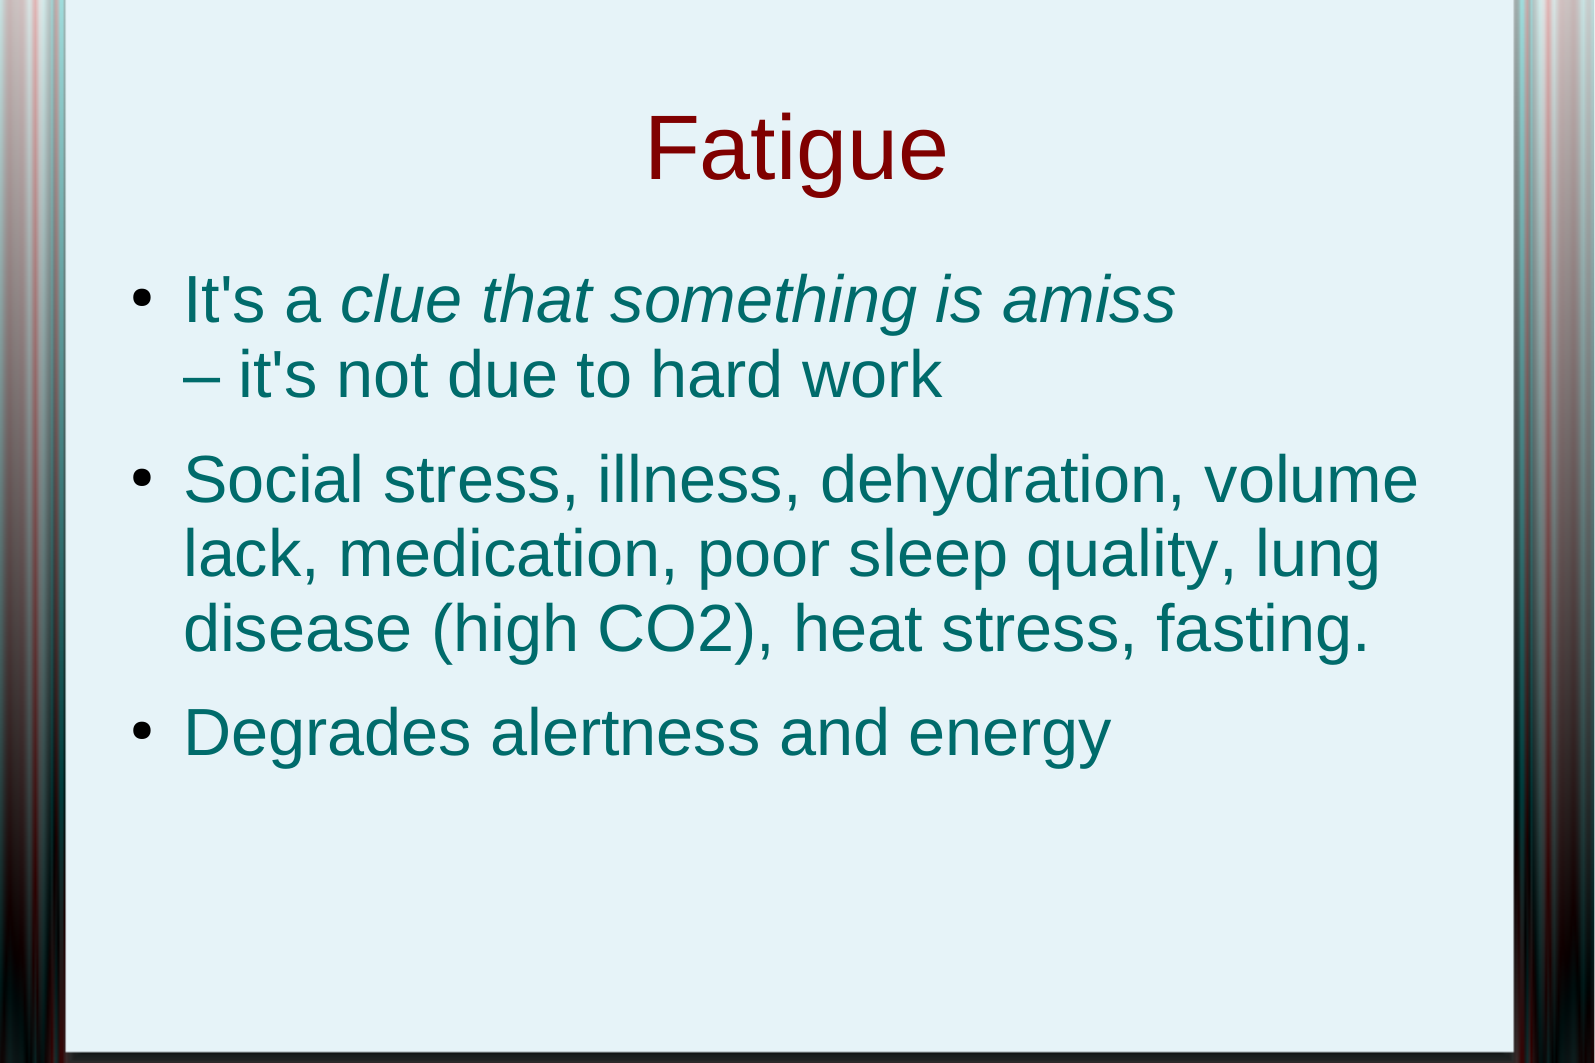

# Fatigue
It's a clue that something is amiss
– it's not due to hard work
Social stress, illness, dehydration, volume lack, medication, poor sleep quality, lung disease (high CO2), heat stress, fasting.
Degrades alertness and energy